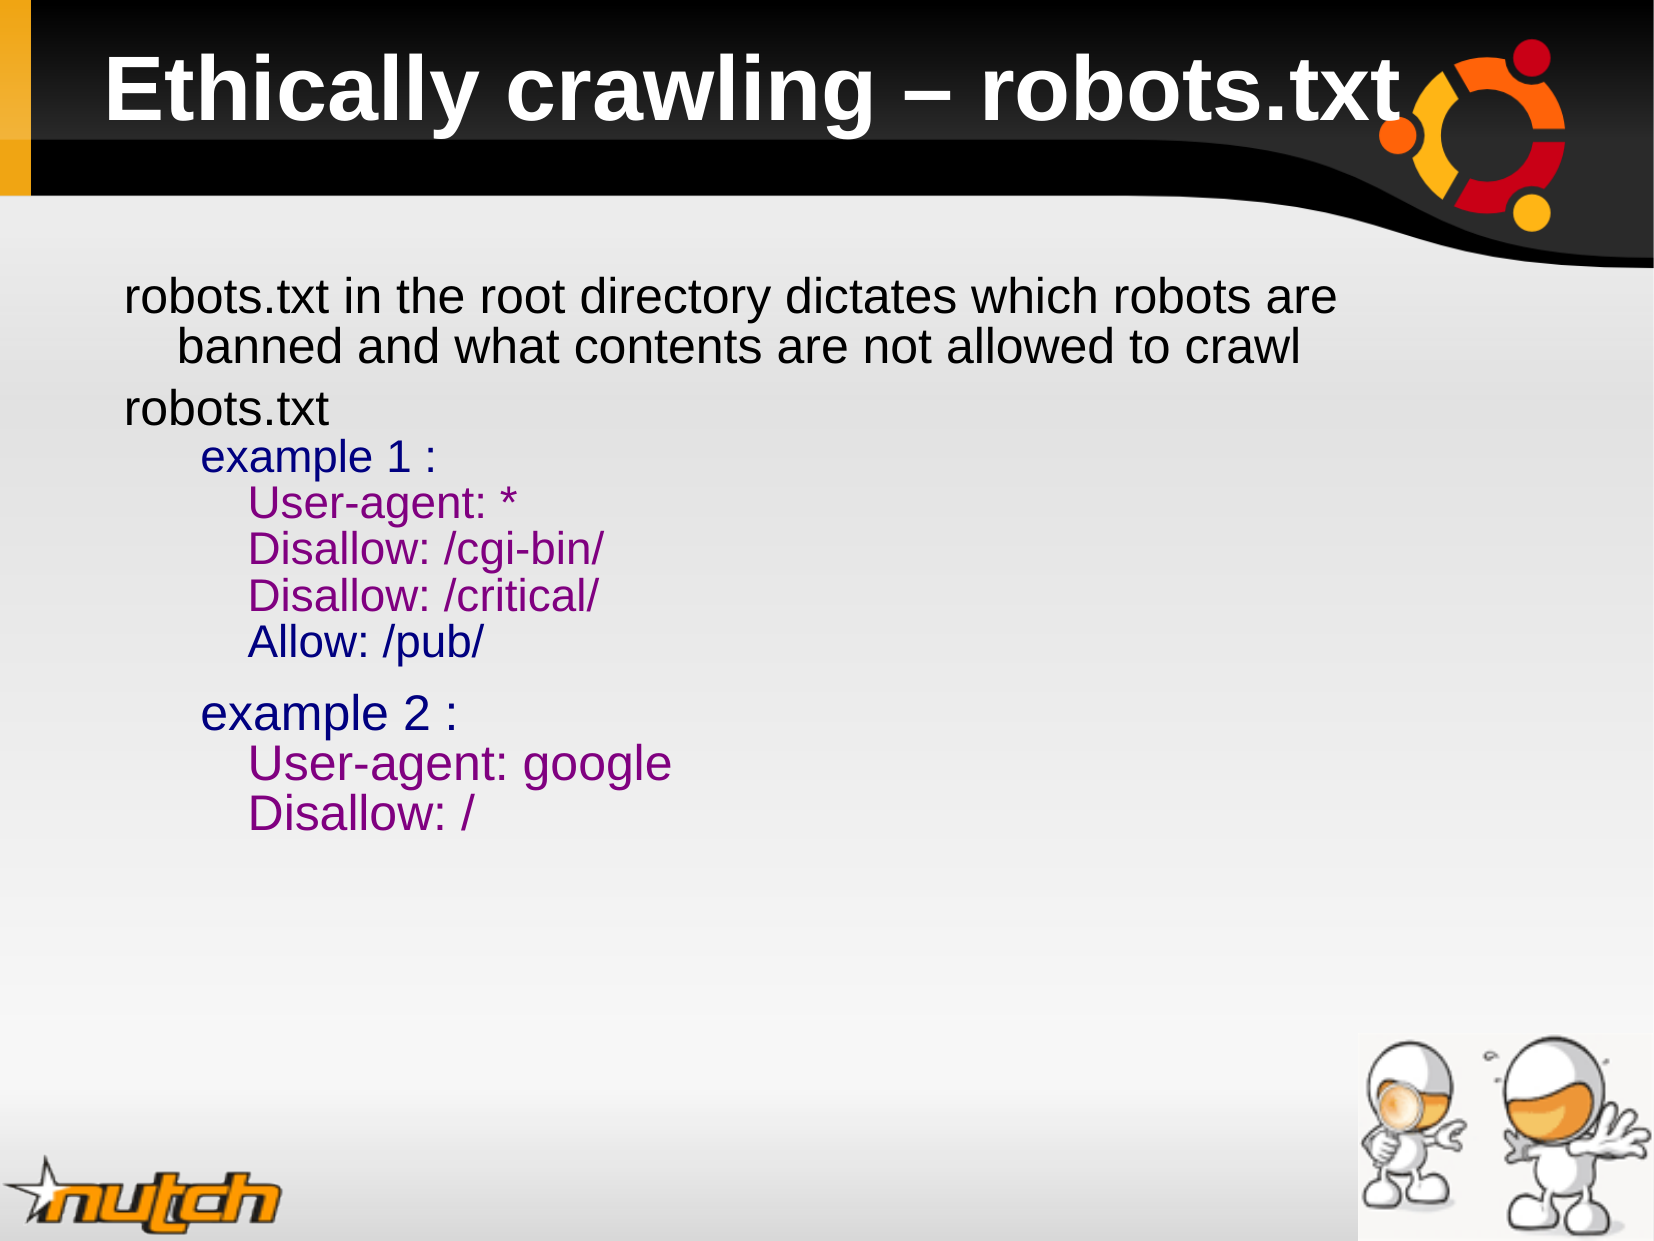

# Ethically crawling – robots.txt
robots.txt in the root directory dictates which robots are banned and what contents are not allowed to crawl
robots.txt
example 1 :
User-agent: *
Disallow: /cgi-bin/
Disallow: /critical/
Allow: /pub/
example 2 :
User-agent: google
Disallow: /